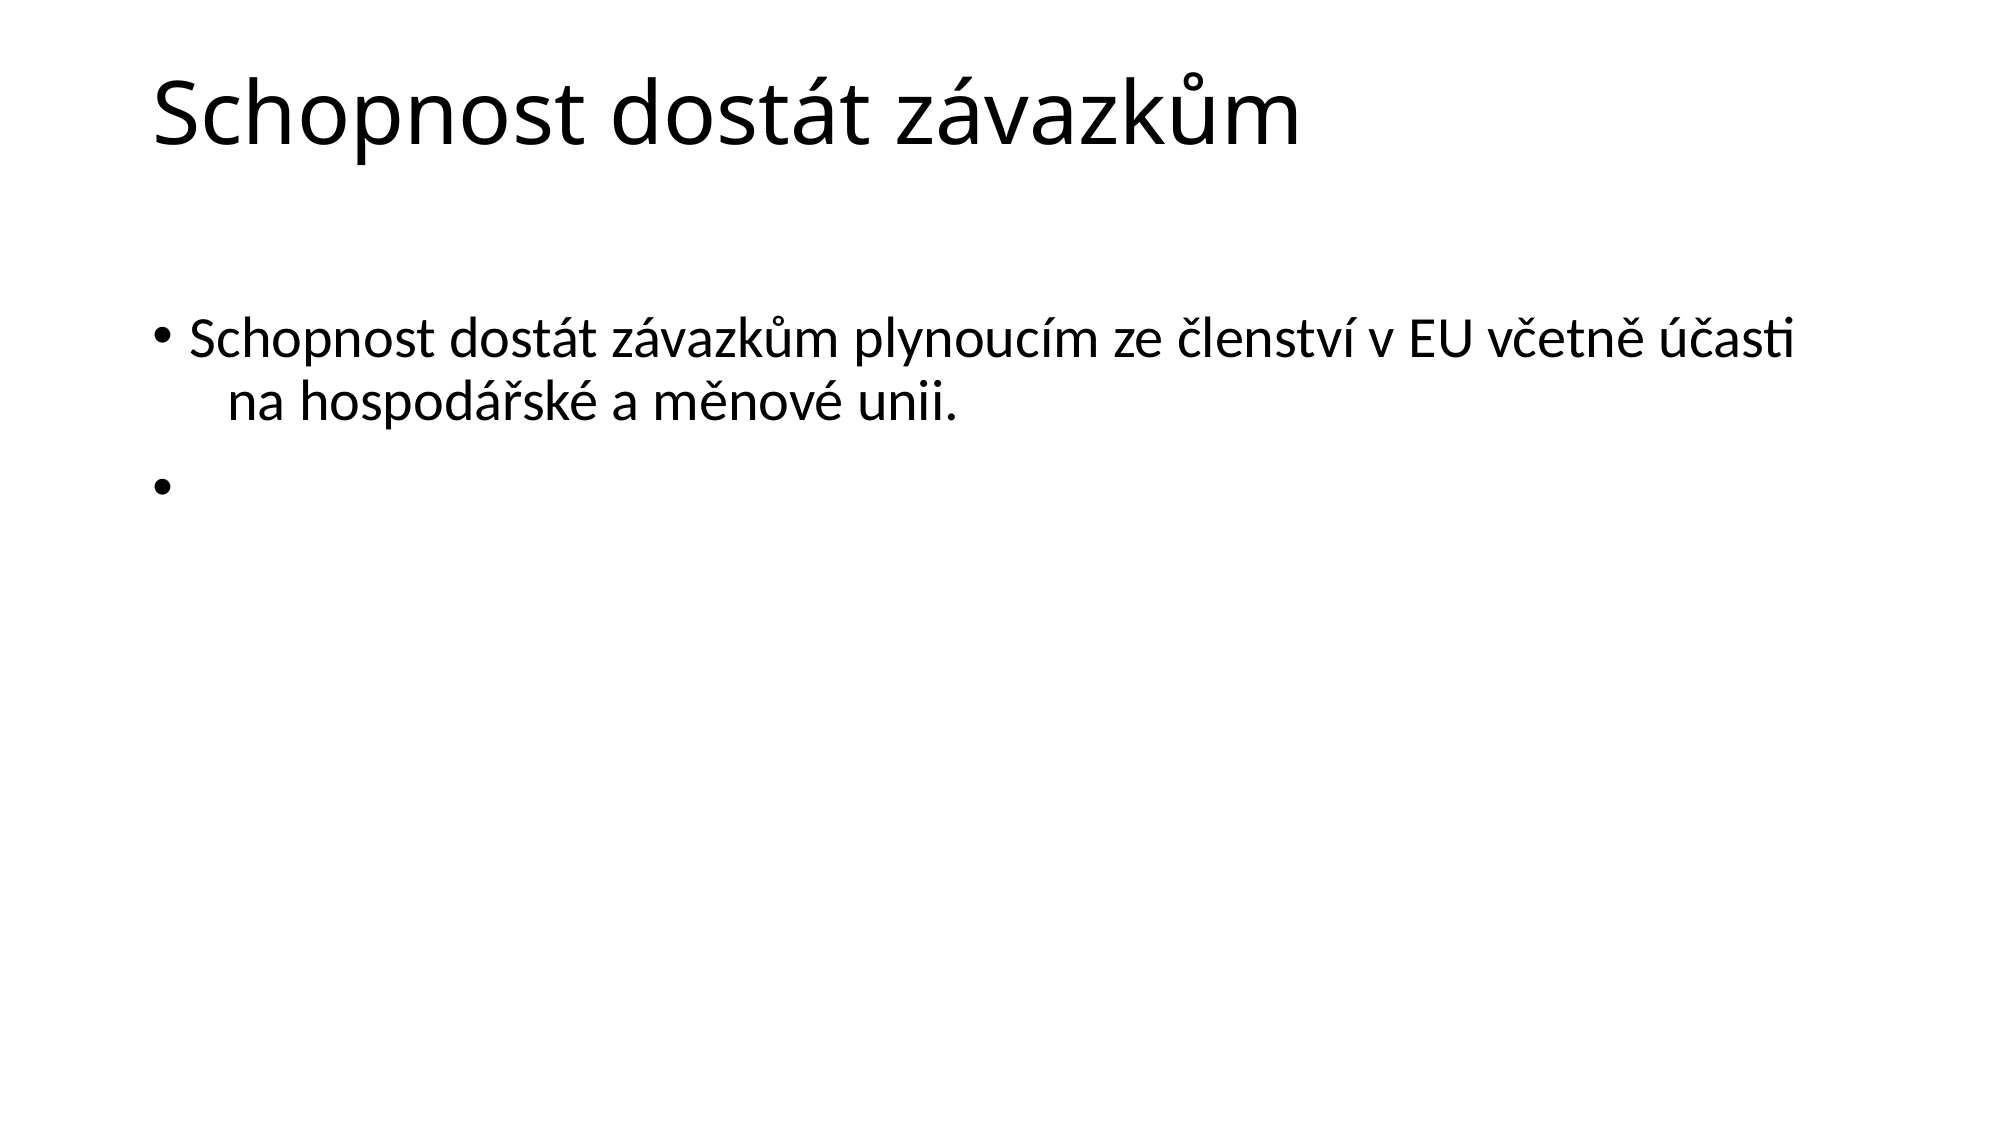

# Schopnost dostát závazkům
Schopnost dostát závazkům plynoucím ze členství v EU včetně účasti na hospodářské a měnové unii.